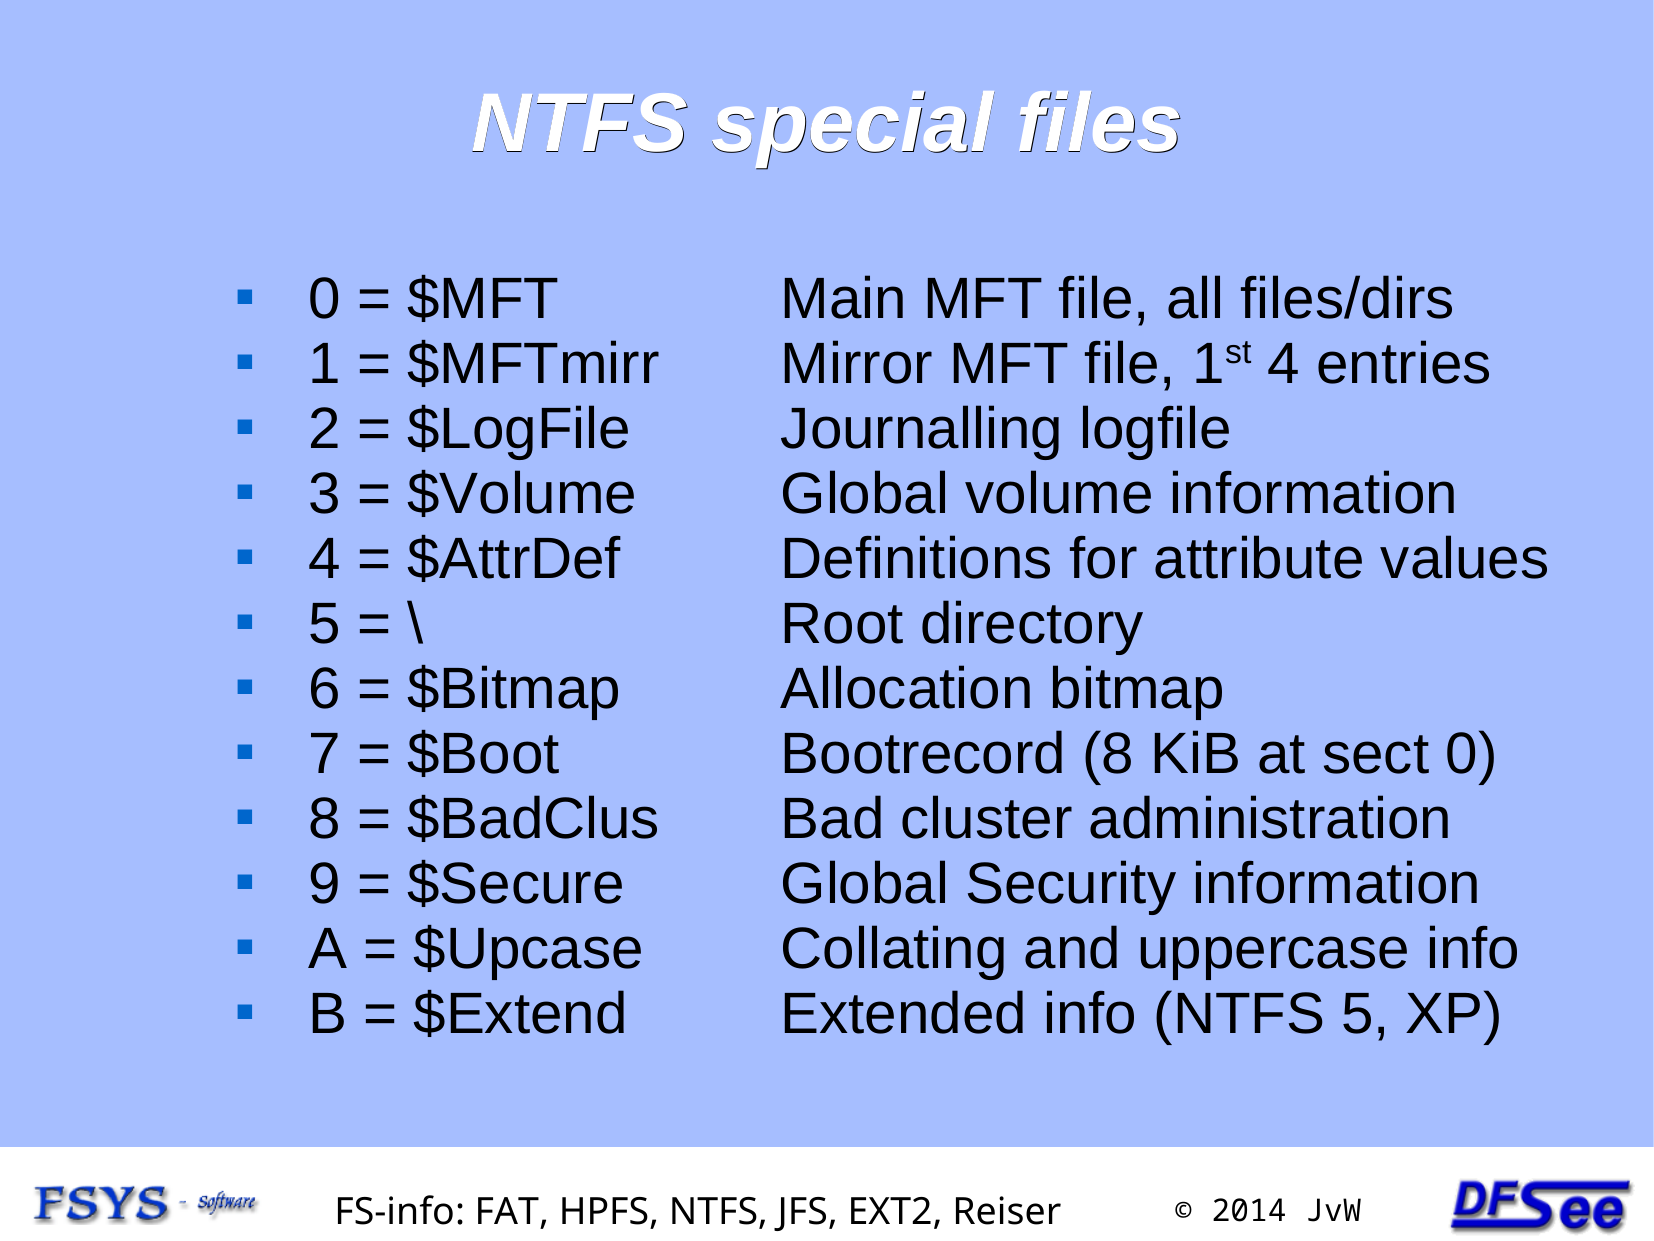

# NTFS special files
0 = $MFT		Main MFT file, all files/dirs
1 = $MFTmirr		Mirror MFT file, 1st 4 entries
2 = $LogFile		Journalling logfile
3 = $Volume		Global volume information
4 = $AttrDef		Definitions for attribute values
5 = \				Root directory
6 = $Bitmap		Allocation bitmap
7 = $Boot		Bootrecord (8 KiB at sect 0)
8 = $BadClus		Bad cluster administration
9 = $Secure		Global Security information
A = $Upcase		Collating and uppercase info
B = $Extend		Extended info (NTFS 5, XP)